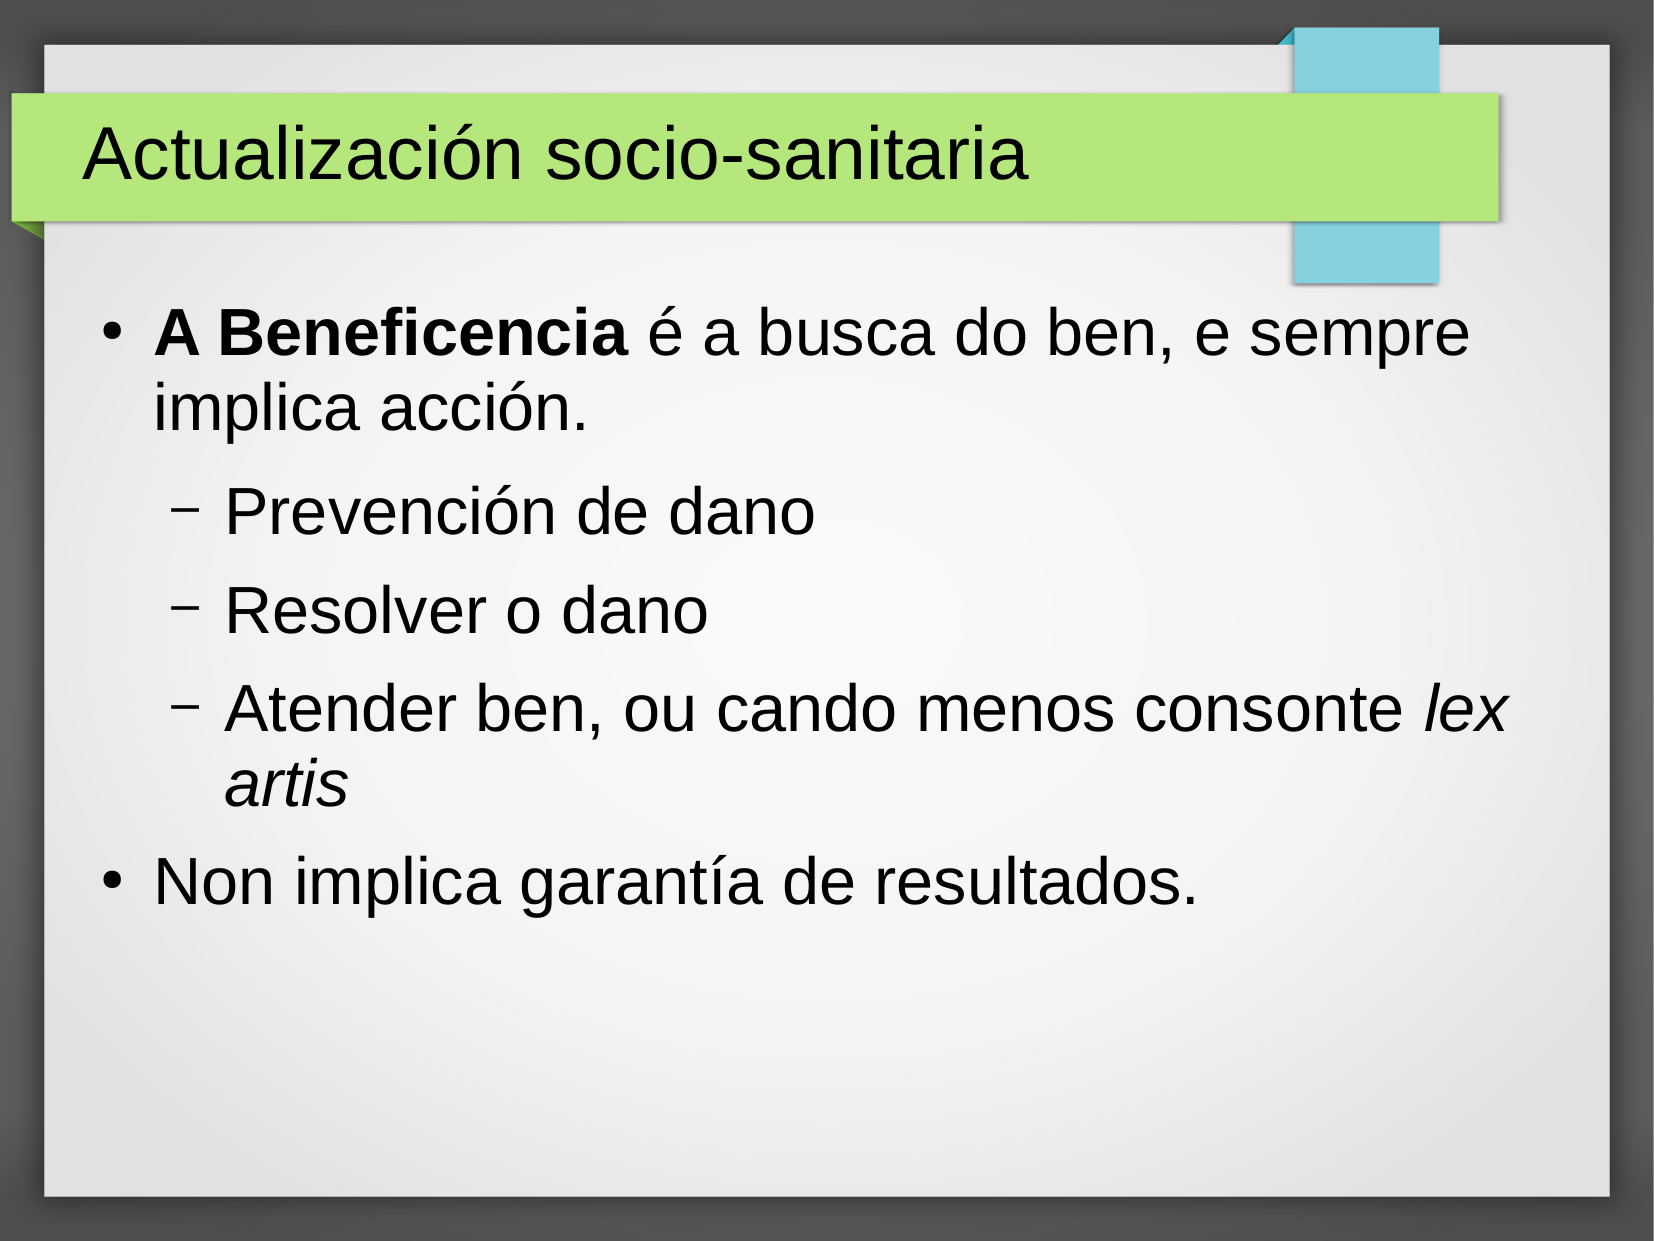

# Actualización socio-sanitaria
A Beneficencia é a busca do ben, e sempre implica acción.
Prevención de dano
Resolver o dano
Atender ben, ou cando menos consonte lex artis
Non implica garantía de resultados.